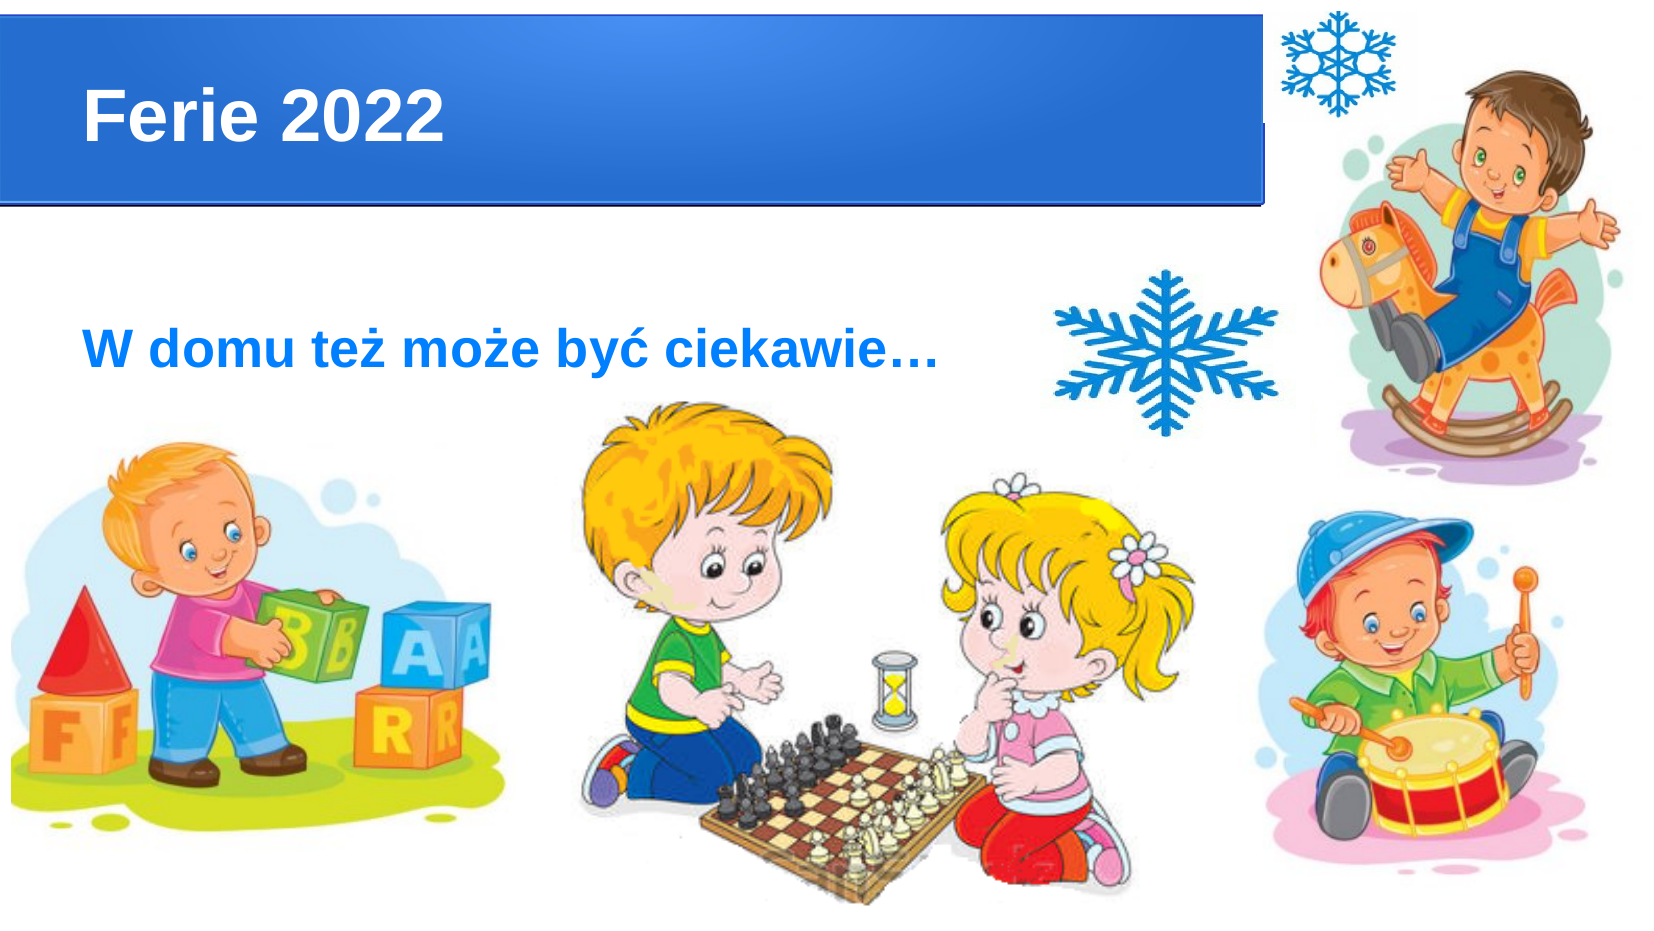

# Ferie 2022
W domu też może być ciekawie…